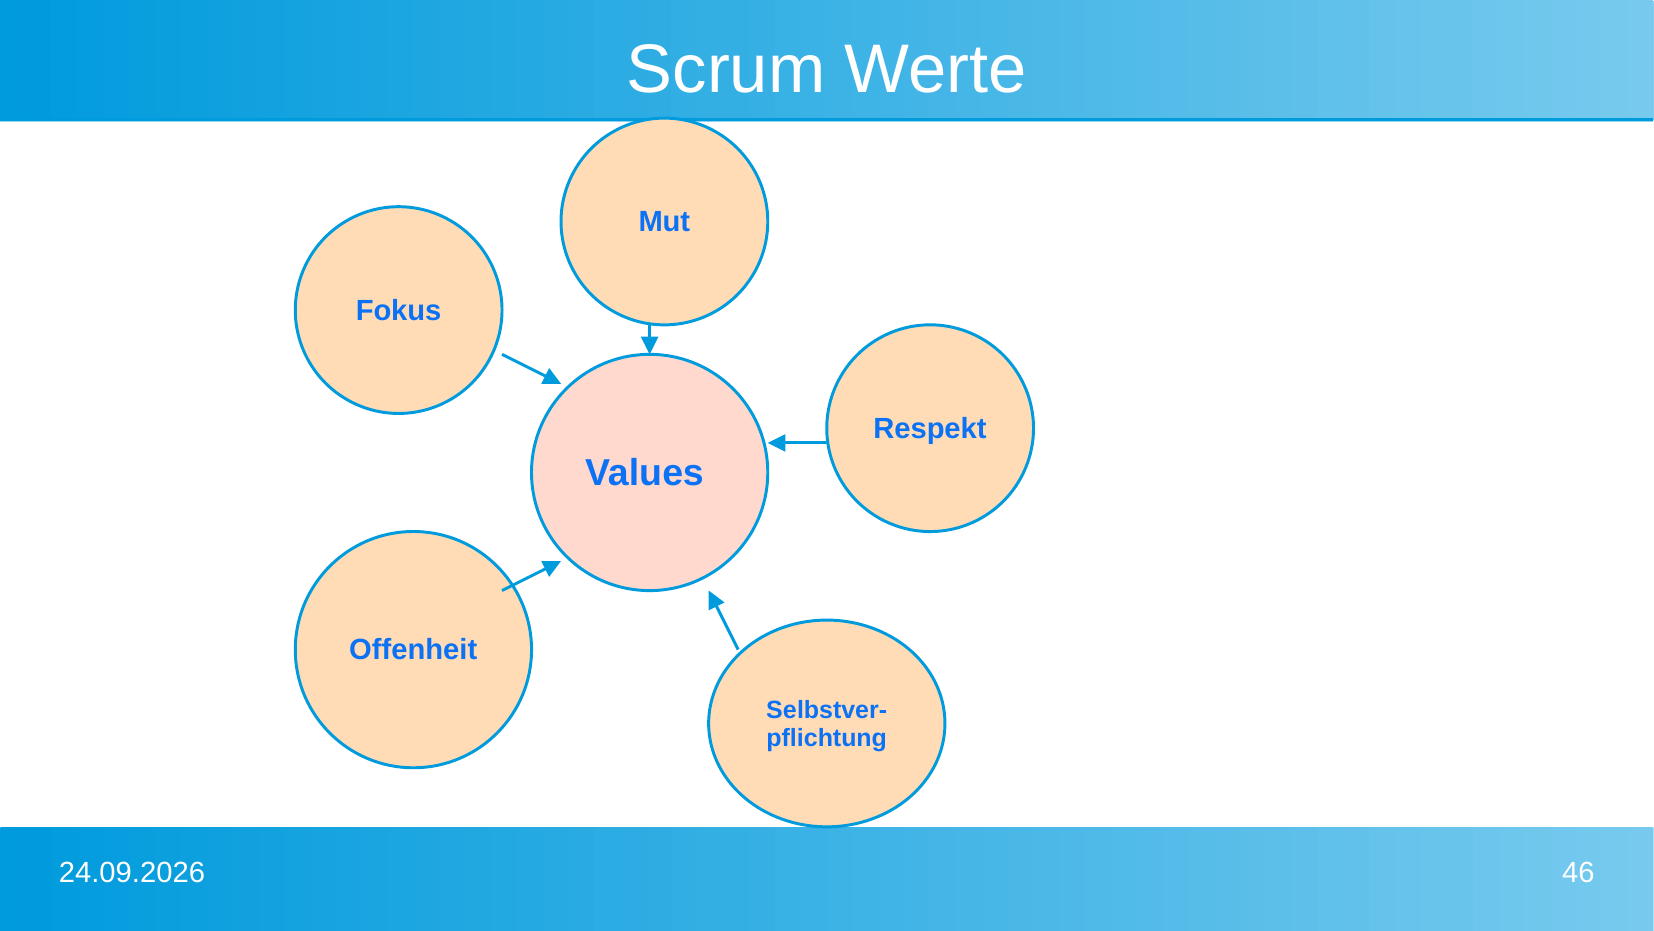

# Scrum Werte
Mut
Fokus
Respekt
Values
Offenheit
Selbstver-pflichtung
46